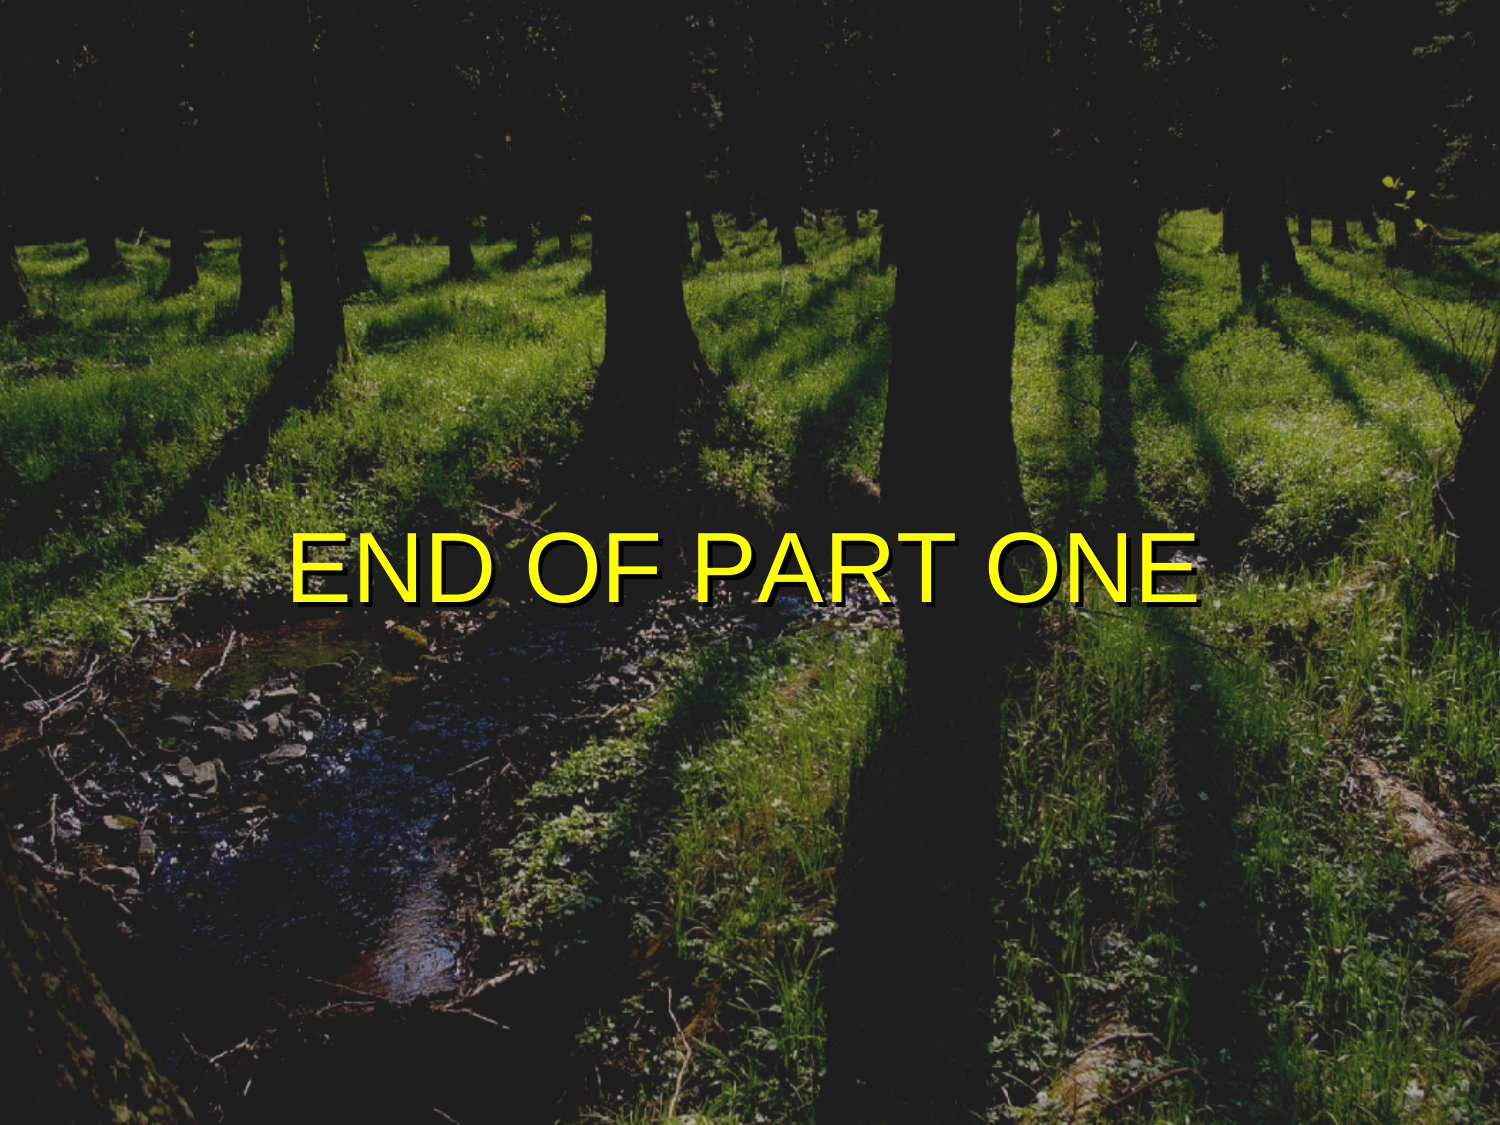

# END OF PART ONE
Praha, 31.10.2011
38